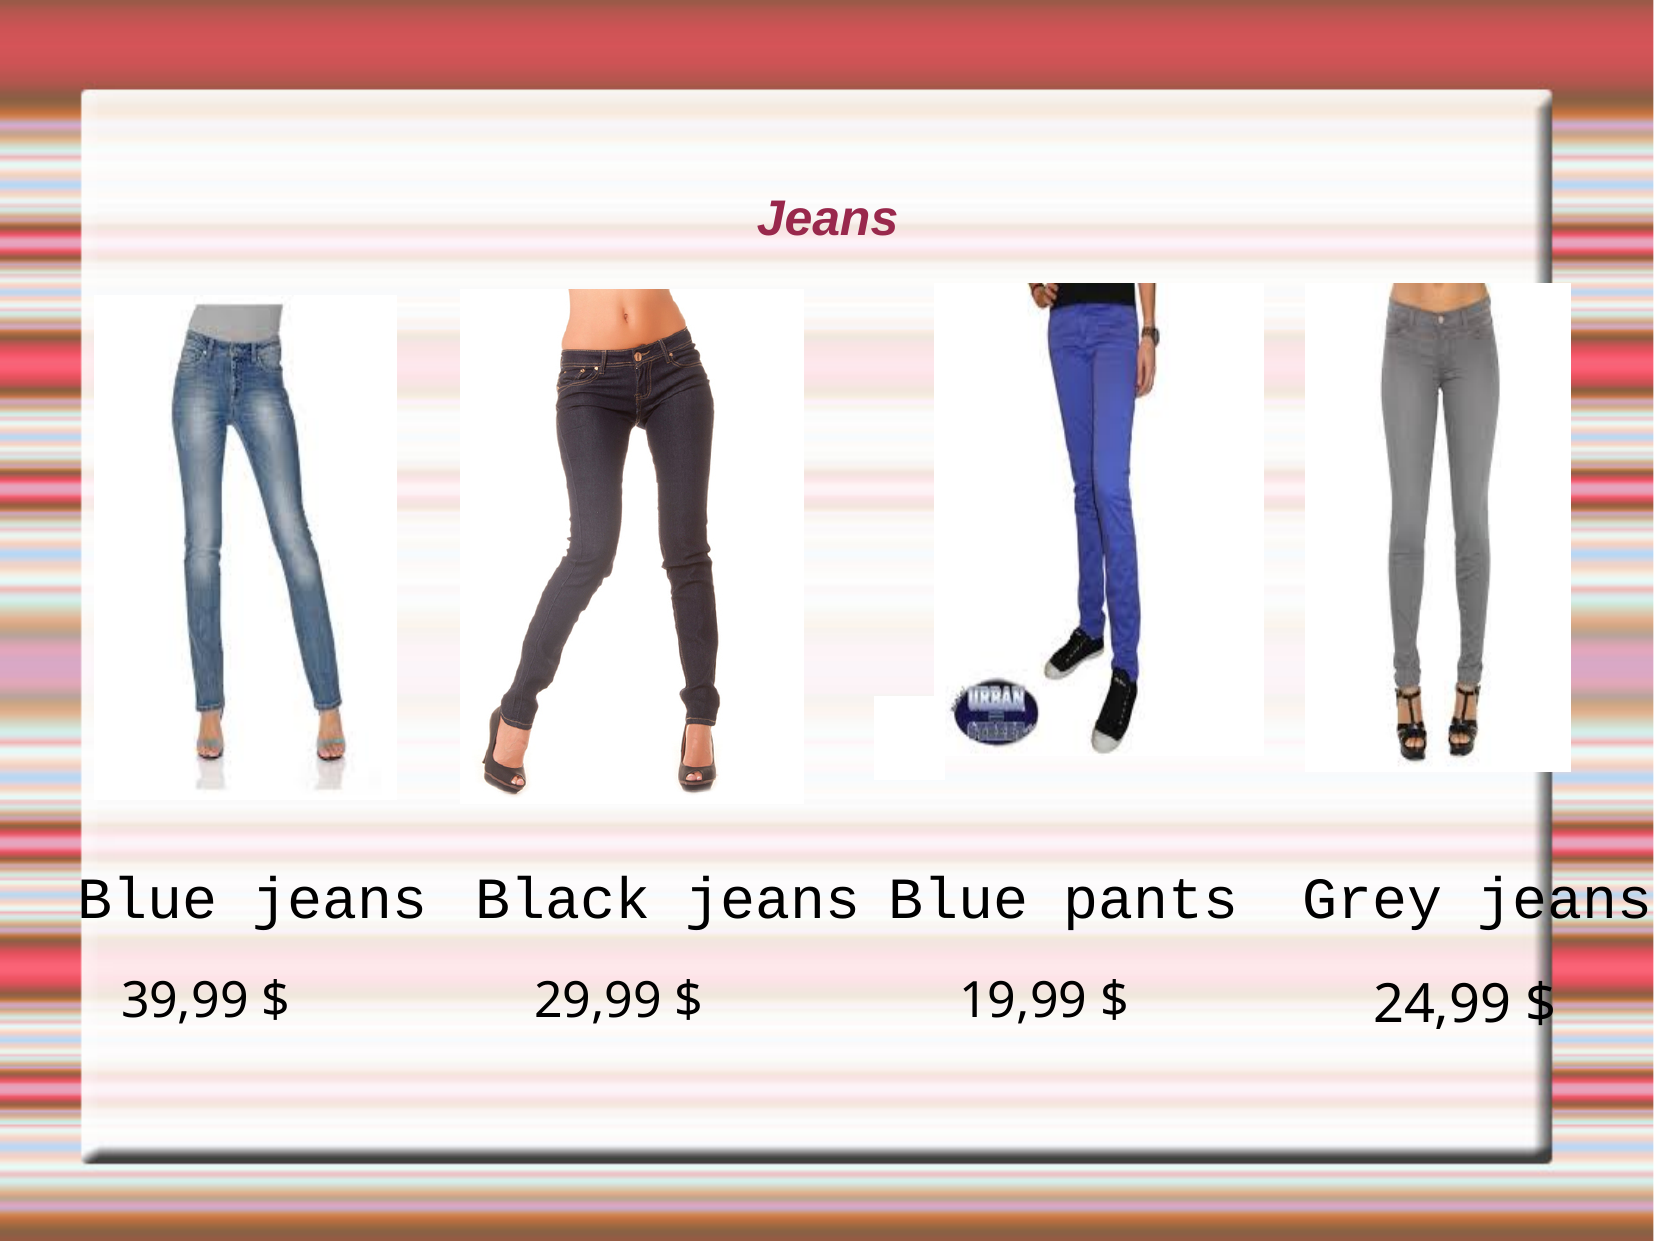

# Jeans
Blue jeans
Black jeans
Blue pants
Grey jeans
39,99 $
29,99 $
19,99 $
24,99 $